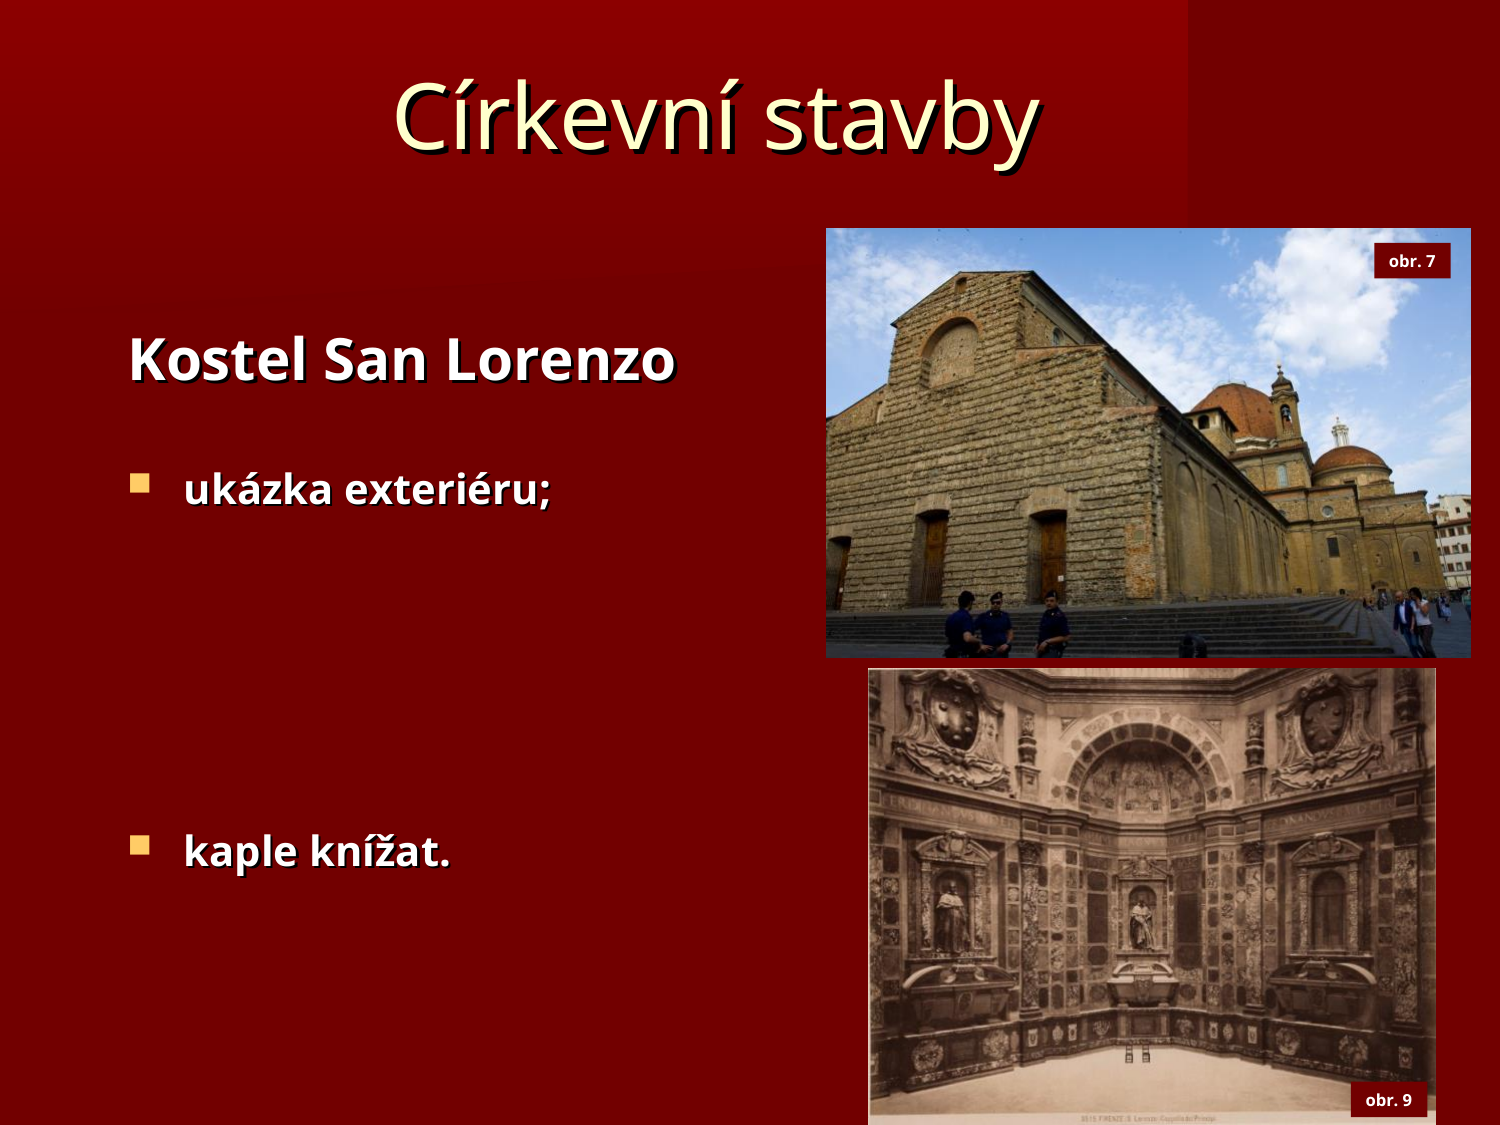

# Církevní stavby
obr. 7
Kostel San Lorenzo
ukázka exteriéru;
kaple knížat.
obr. 9